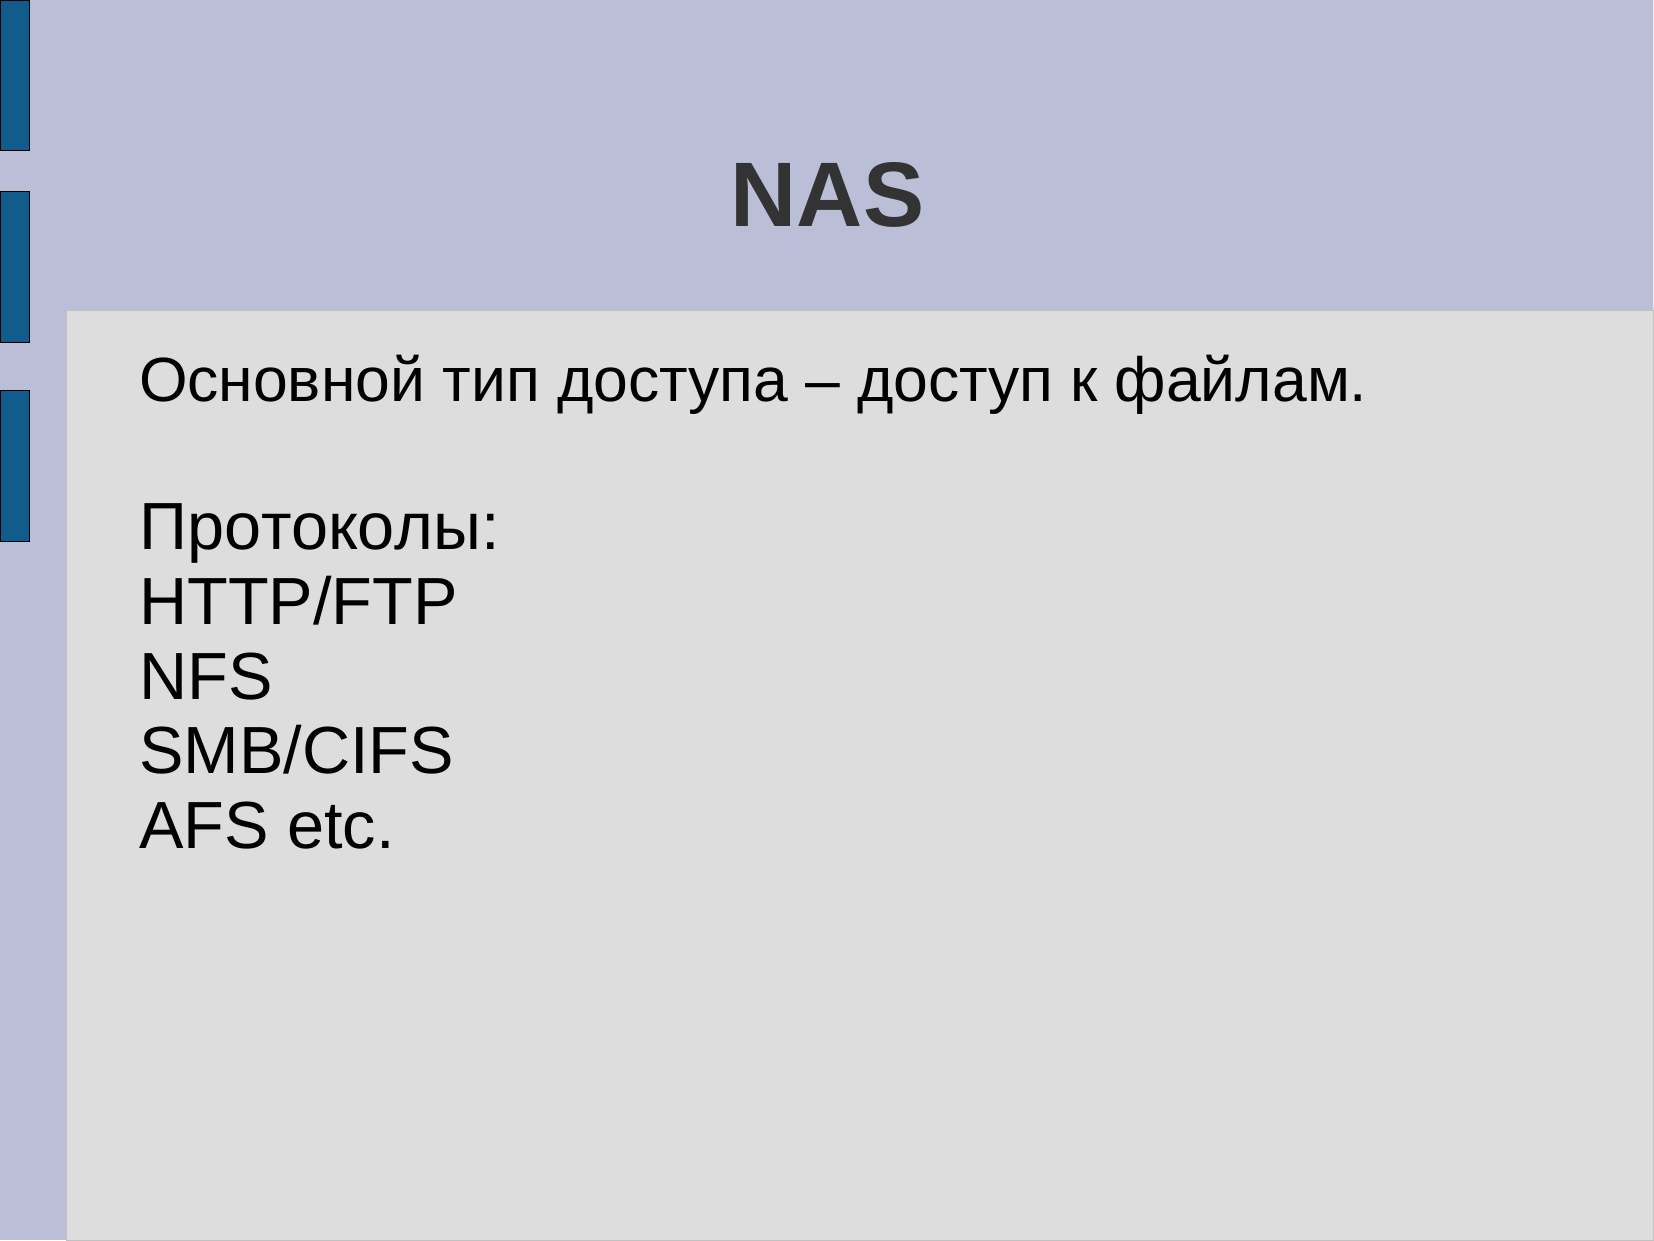

# NAS
Основной тип доступа – доступ к файлам.
Протоколы:
HTTP/FTP
NFS
SMB/CIFS
AFS etc.